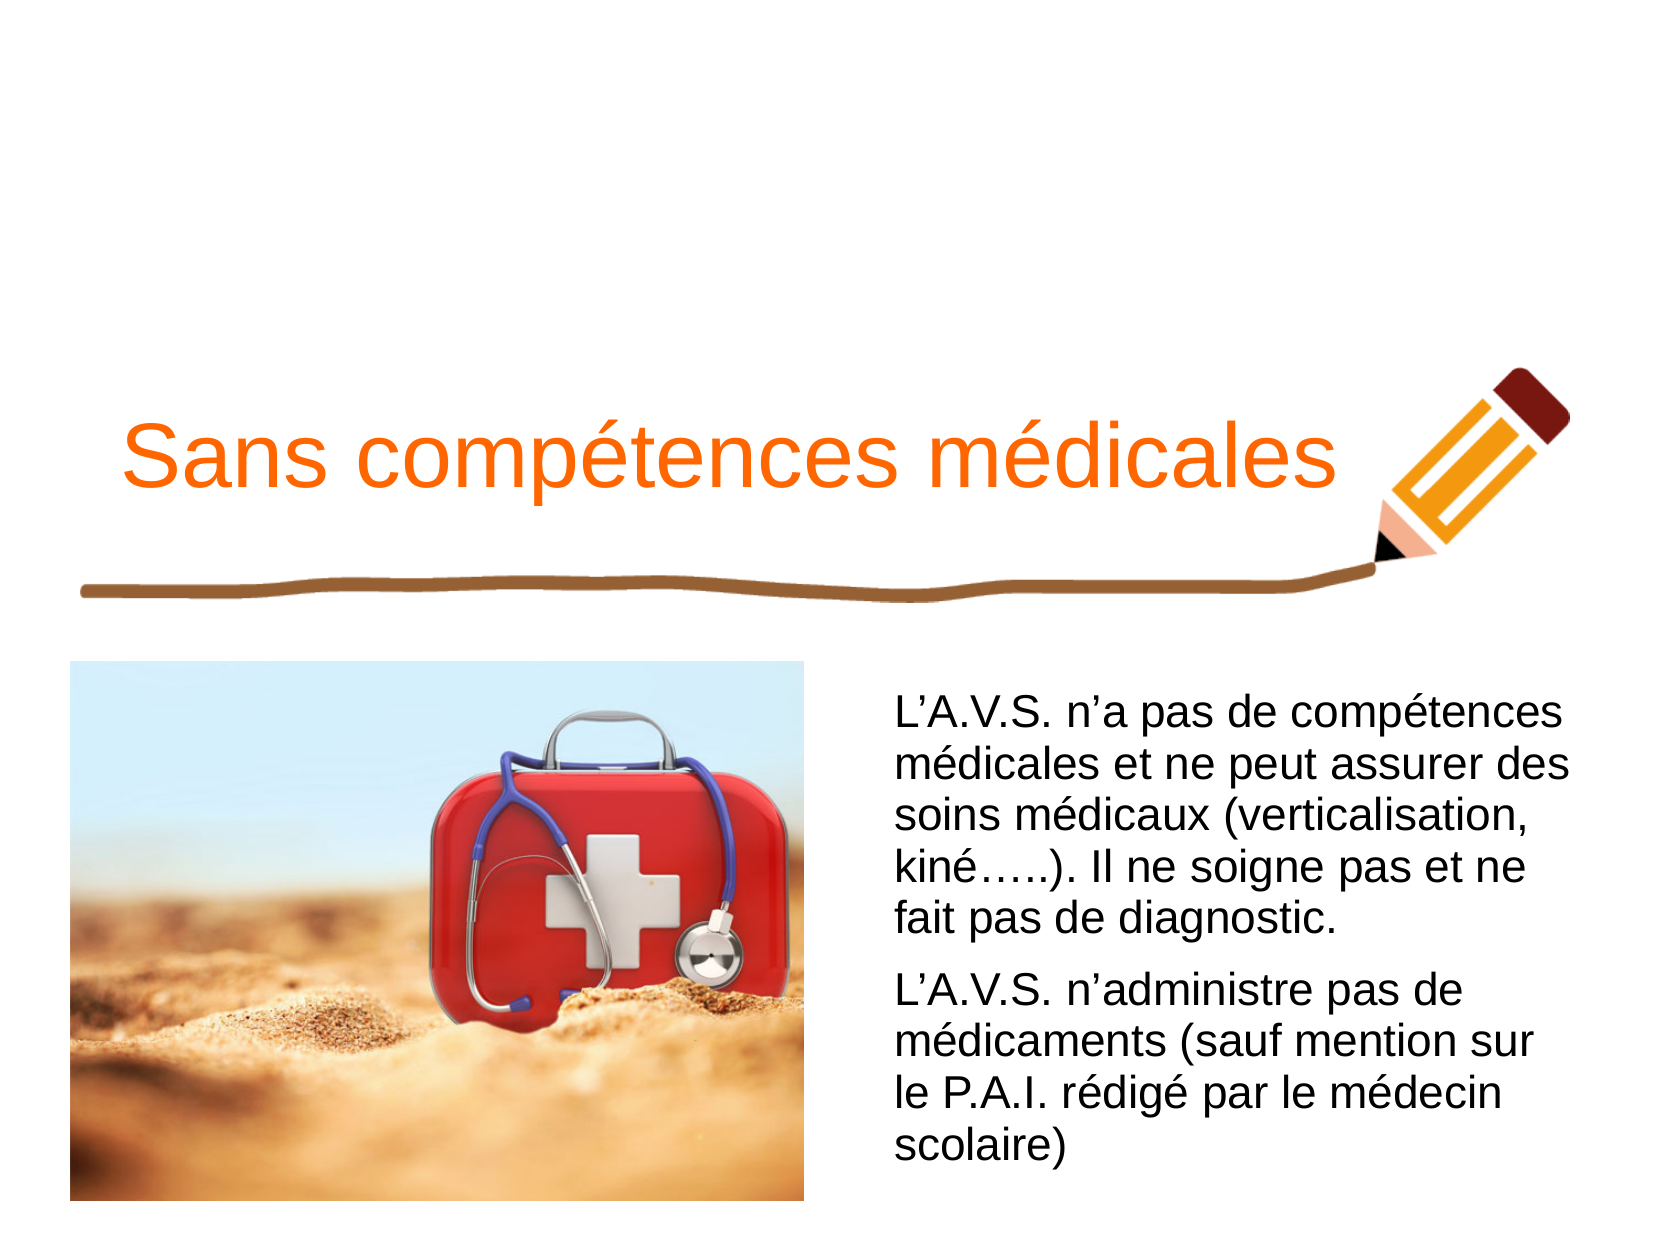

# Sans compétences médicales
L’A.V.S. n’a pas de compétences médicales et ne peut assurer des soins médicaux (verticalisation, kiné…..). Il ne soigne pas et ne fait pas de diagnostic.
L’A.V.S. n’administre pas de médicaments (sauf mention sur le P.A.I. rédigé par le médecin scolaire)